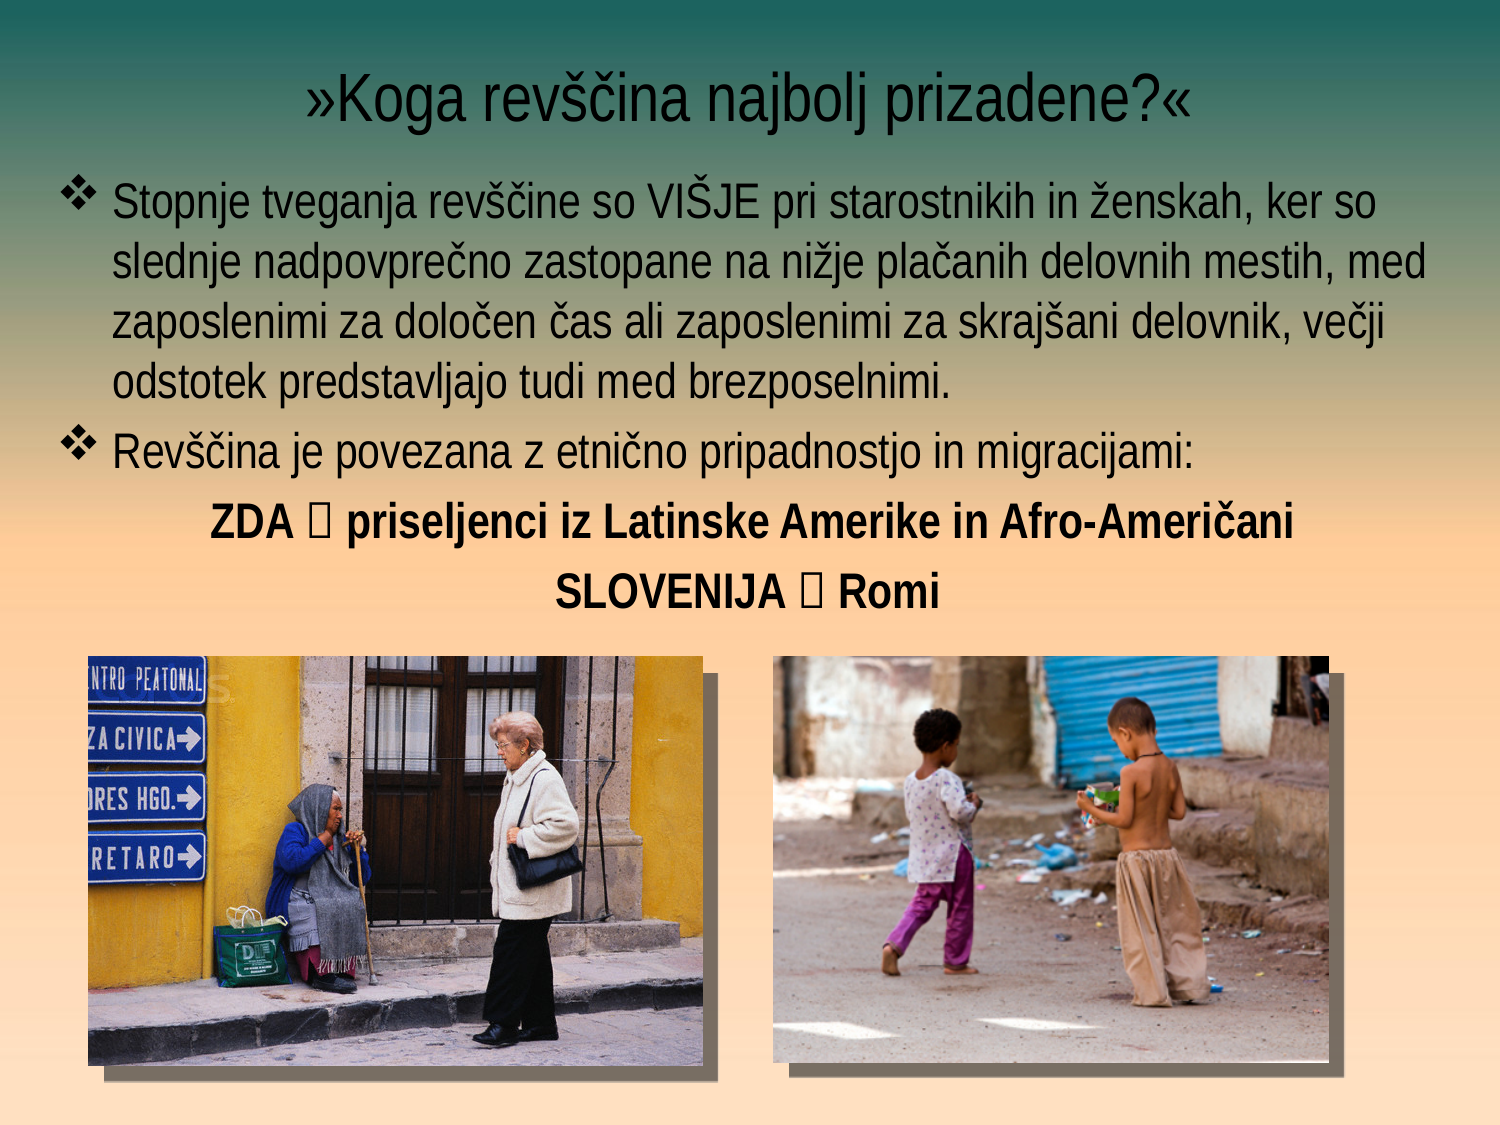

# »Koga revščina najbolj prizadene?«
Stopnje tveganja revščine so VIŠJE pri starostnikih in ženskah, ker so slednje nadpovprečno zastopane na nižje plačanih delovnih mestih, med zaposlenimi za določen čas ali zaposlenimi za skrajšani delovnik, večji odstotek predstavljajo tudi med brezposelnimi.
Revščina je povezana z etnično pripadnostjo in migracijami:
ZDA  priseljenci iz Latinske Amerike in Afro-Američani
SLOVENIJA  Romi